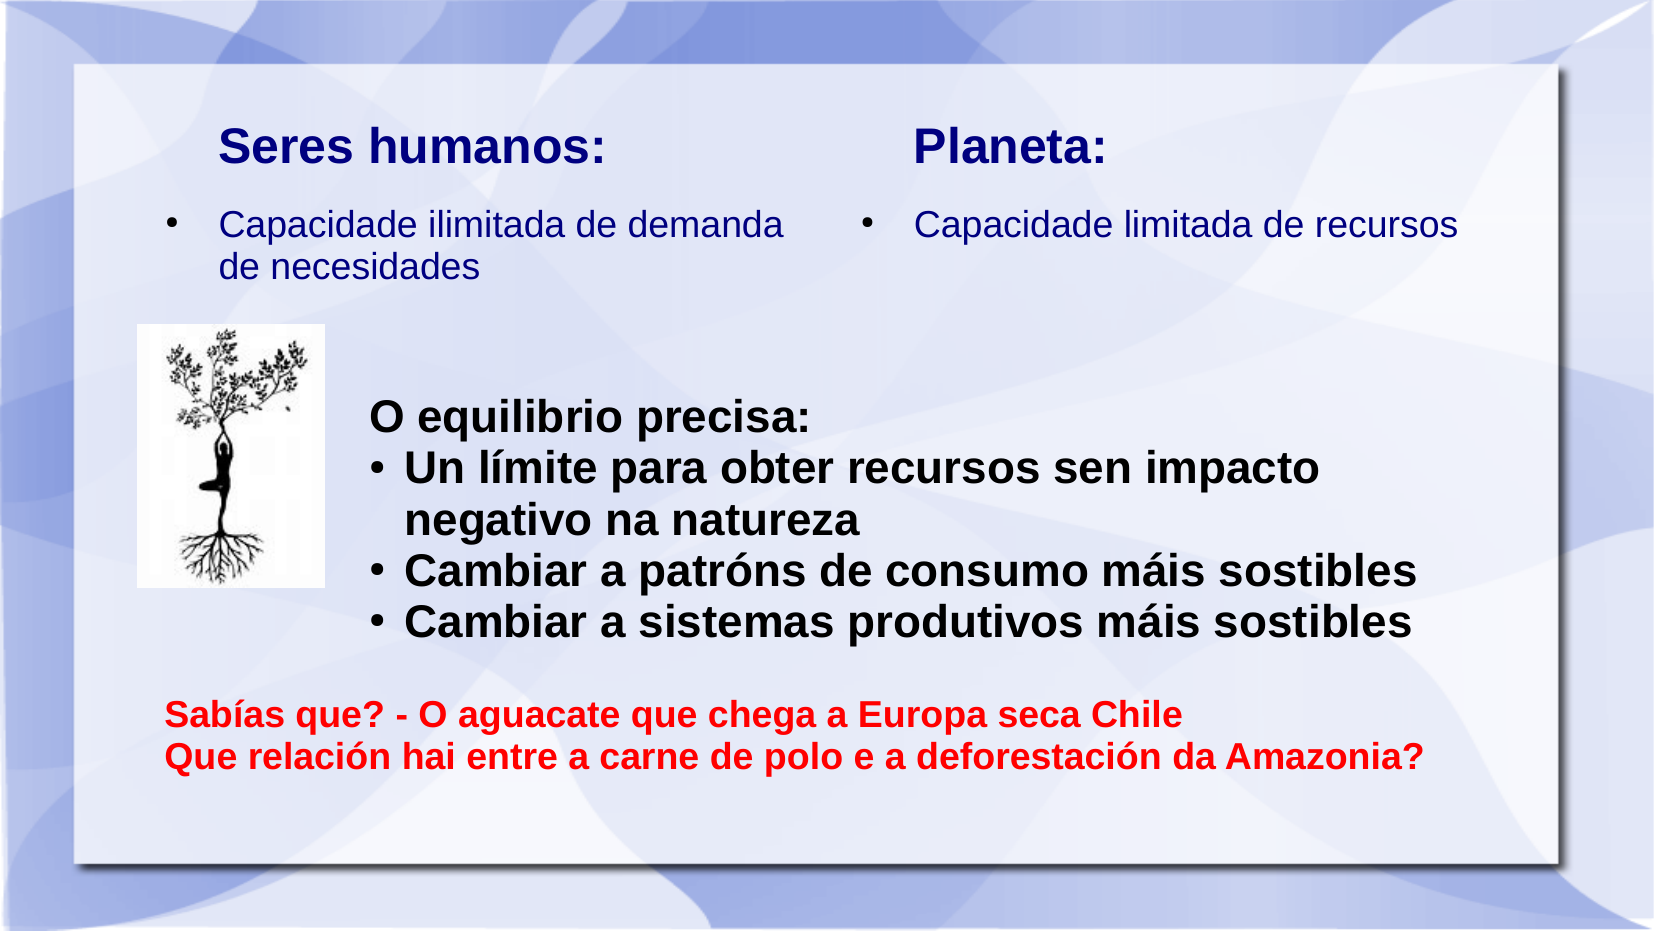

# Seres humanos:
Capacidade ilimitada de demanda de necesidades
Planeta:
Capacidade limitada de recursos
O equilibrio precisa:
Un límite para obter recursos sen impacto negativo na natureza
Cambiar a patróns de consumo máis sostibles
Cambiar a sistemas produtivos máis sostibles
Sabías que? - O aguacate que chega a Europa seca Chile
Que relación hai entre a carne de polo e a deforestación da Amazonia?